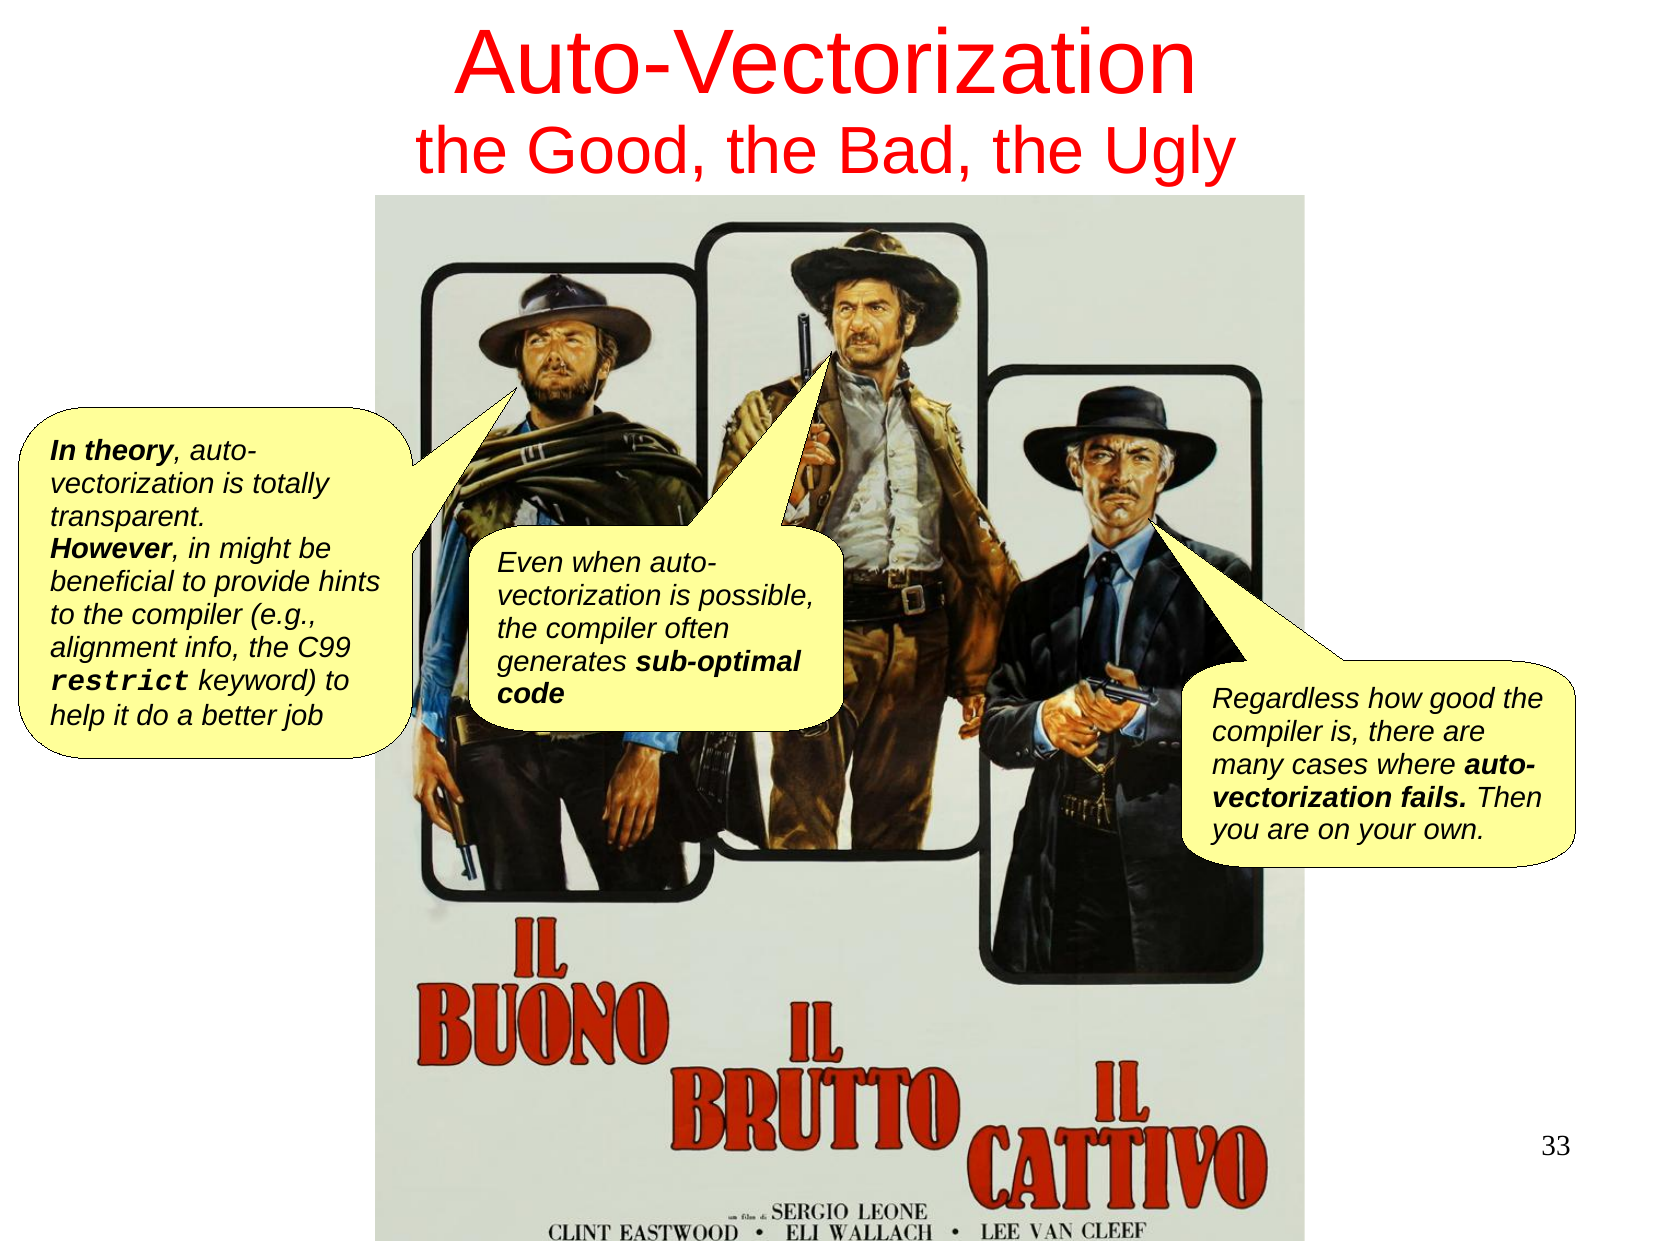

# Auto-Vectorization the Good, the Bad, the Ugly
In theory, auto-vectorization is totally transparent.
However, in might be beneficial to provide hints to the compiler (e.g., alignment info, the C99 restrict keyword) to help it do a better job
Even when auto-vectorization is possible, the compiler often generates sub-optimal code
Regardless how good the compiler is, there are many cases where auto- vectorization fails. Then you are on your own.
SIMD Programming
33